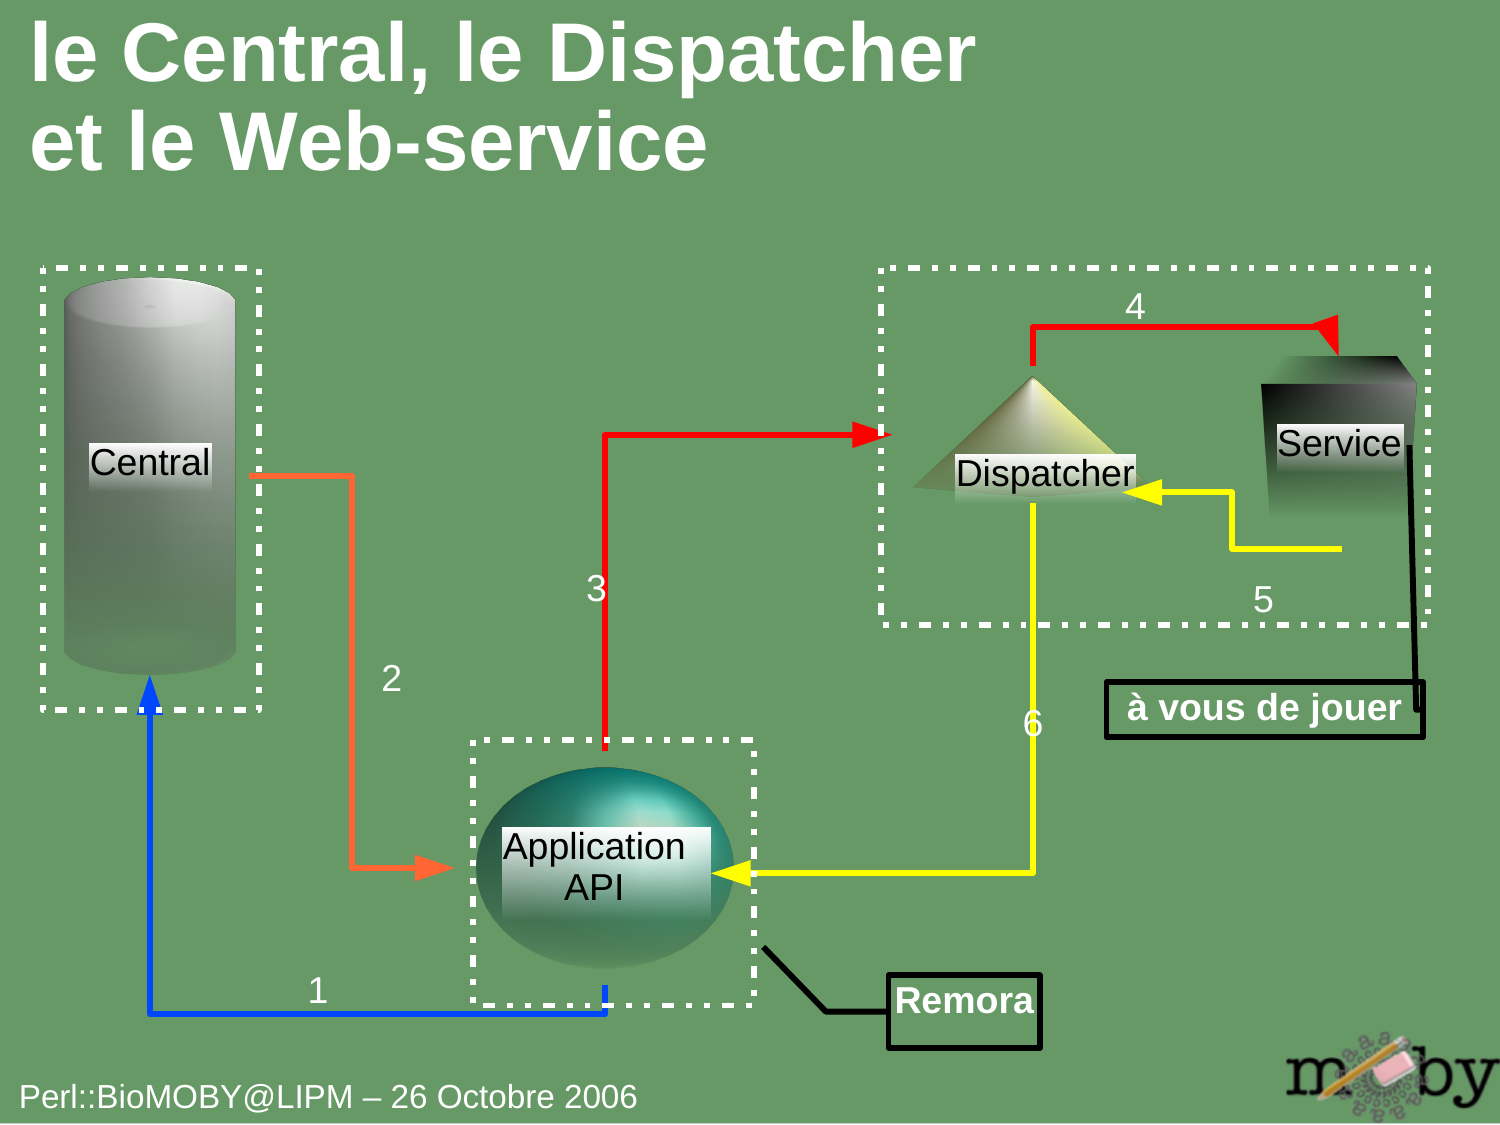

le Central, le Dispatcher
et le Web-service
Central
4
Service
Dispatcher
3
2
5
6
1
Application
API